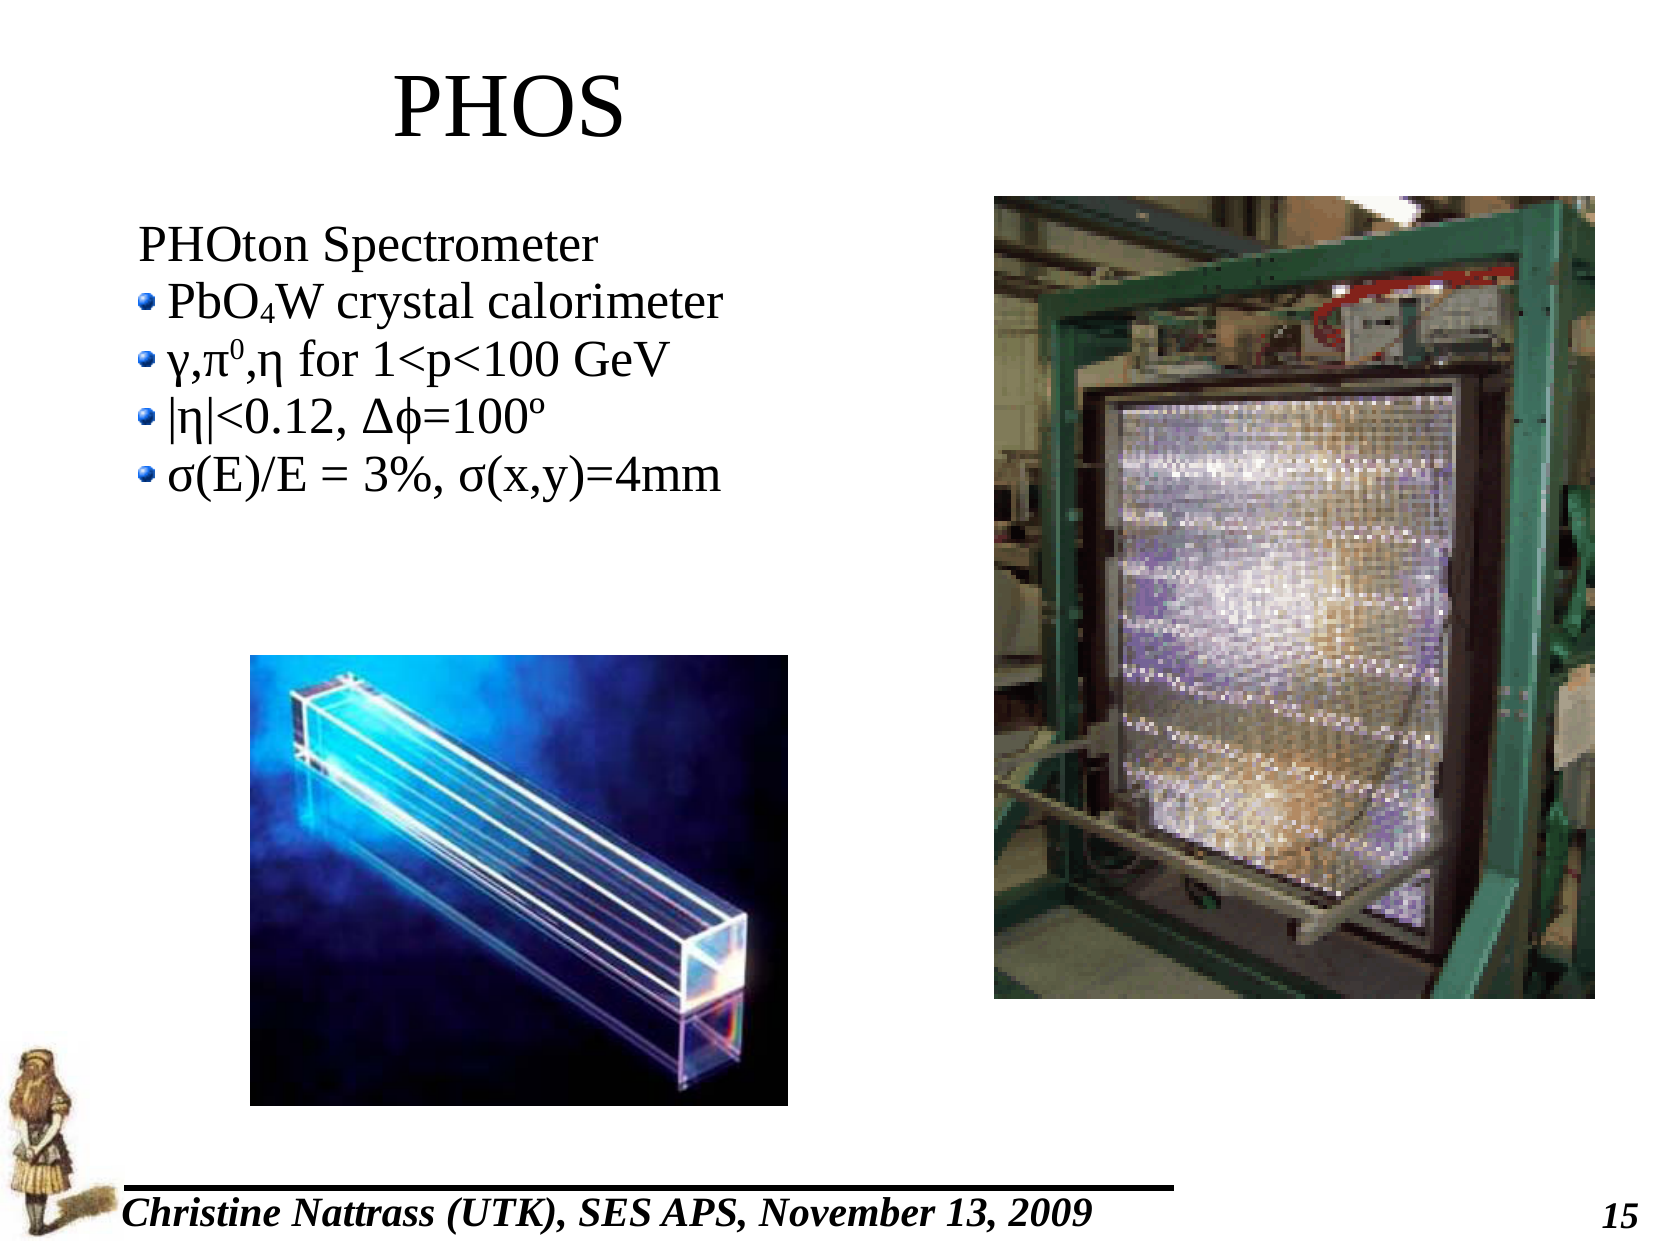

# PHOS
PHOton Spectrometer
 PbO4W crystal calorimeter
 γ,π0,η for 1<p<100 GeV
 |η|<0.12, Δϕ=100º
 σ(E)/E = 3%, σ(x,y)=4mm